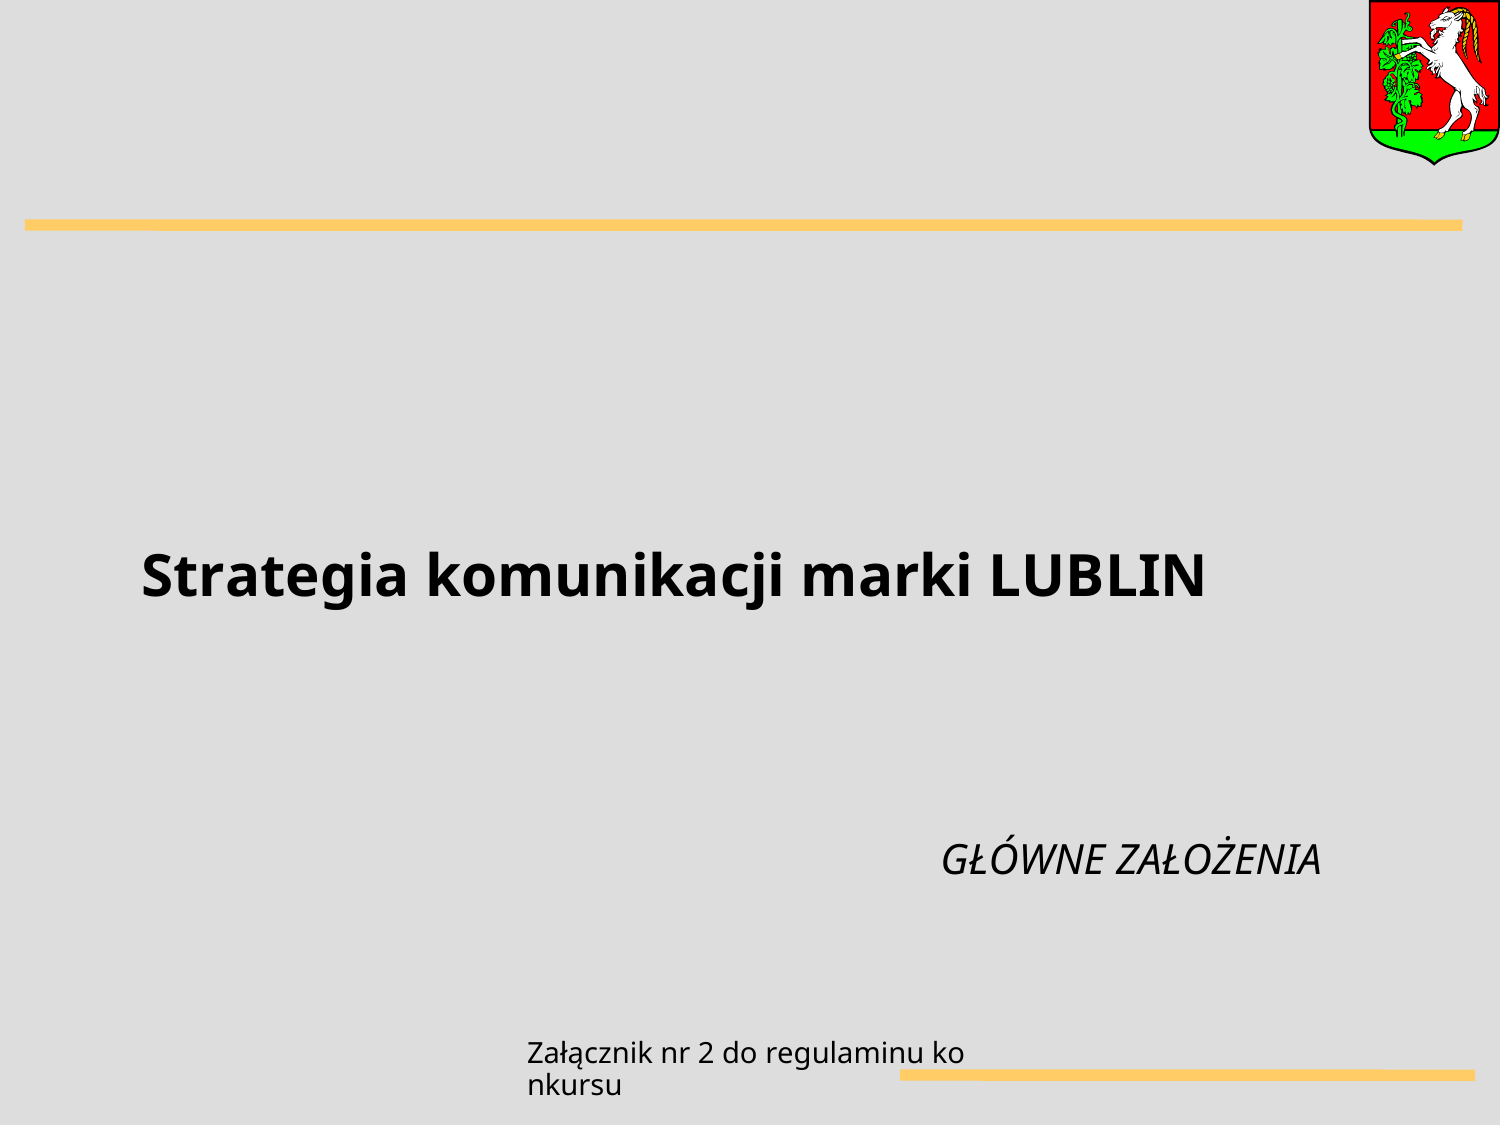

# Strategia komunikacji marki LUBLIN
GŁÓWNE ZAŁOŻENIA
Załącznik nr 2 do regulaminu konkursu